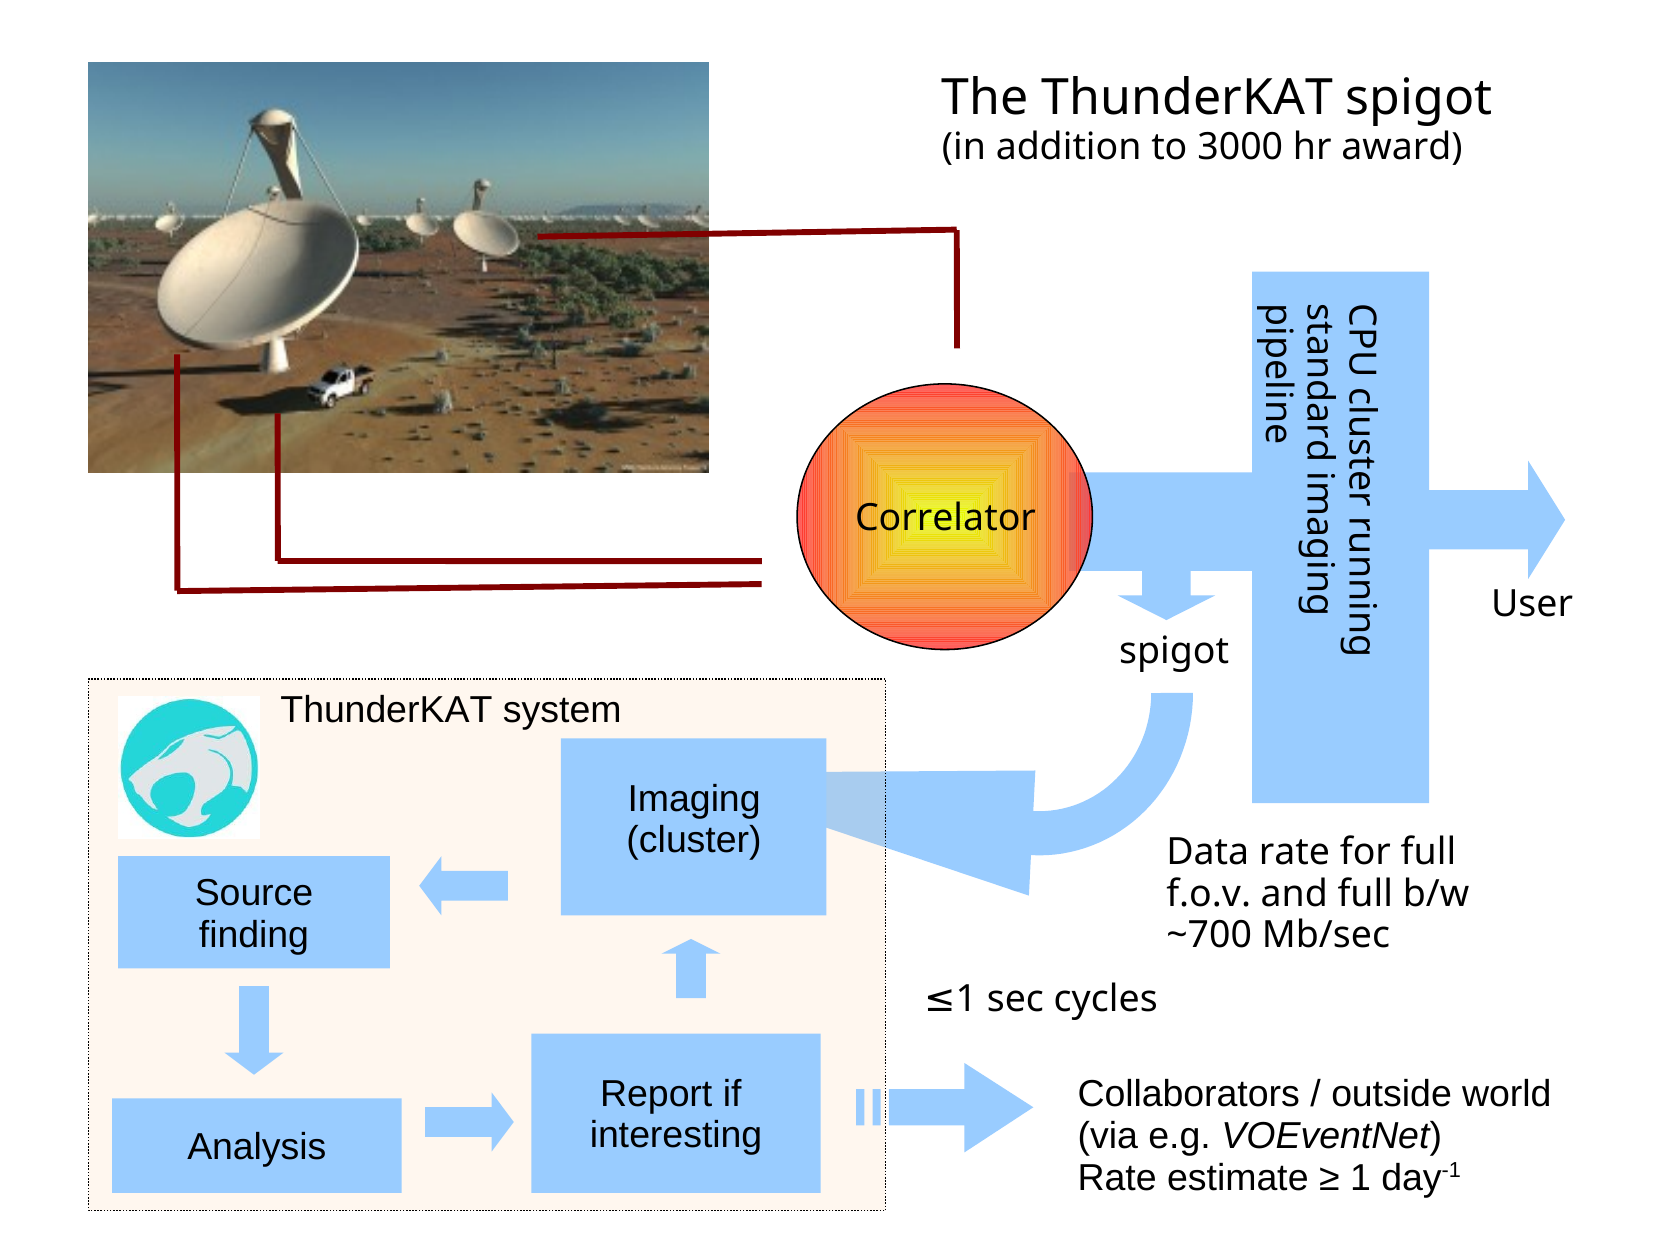

The ThunderKAT spigot
(in addition to 3000 hr award)
CPU cluster running standard imaging pipeline
Correlator
User
spigot
ThunderKAT system
Imaging
(cluster)
Data rate for full f.o.v. and full b/w ~700 Mb/sec
Source
finding
≤1 sec cycles
Report if
interesting
Collaborators / outside world
(via e.g. VOEventNet)
Rate estimate ≥ 1 day-1
Analysis